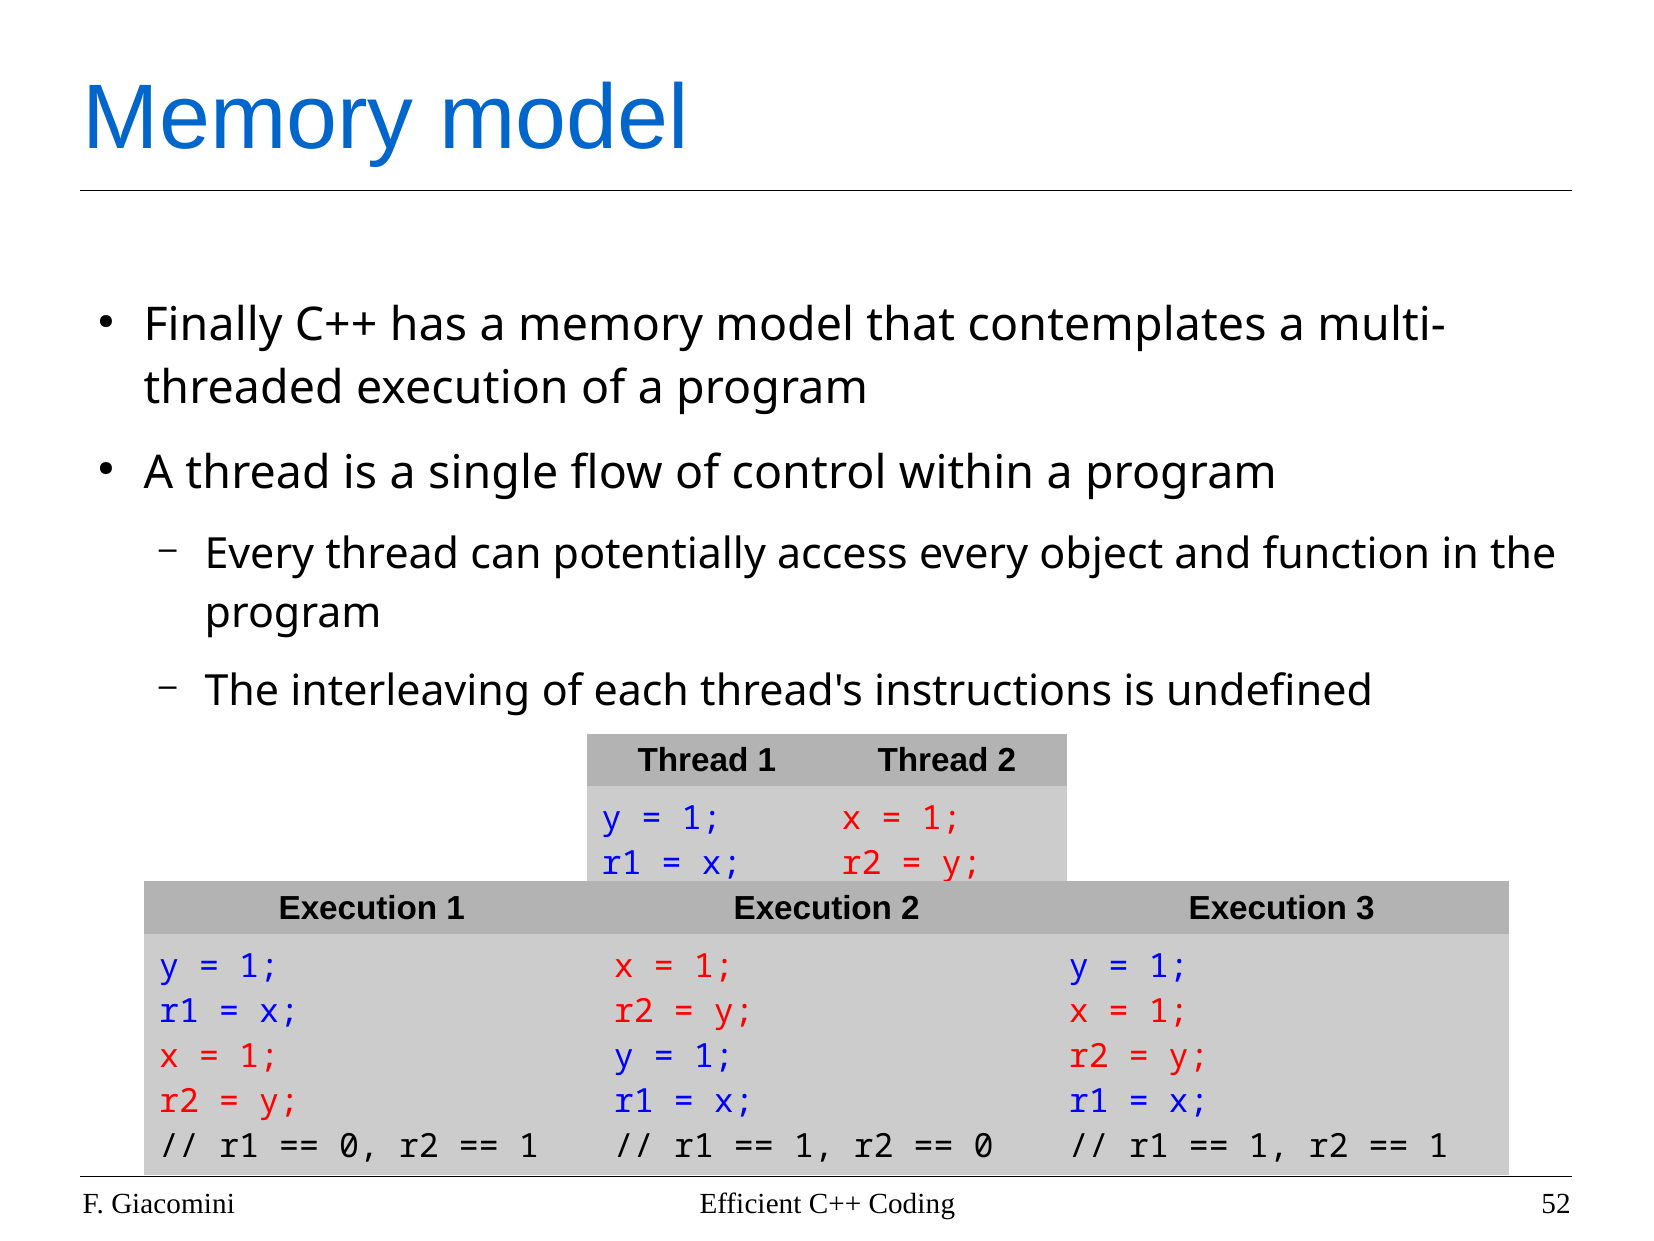

# Memory model
Finally C++ has a memory model that contemplates a multi-threaded execution of a program
A thread is a single flow of control within a program
Every thread can potentially access every object and function in the program
The interleaving of each thread's instructions is undefined
| Thread 1 | Thread 2 |
| --- | --- |
| y = 1; r1 = x; | x = 1; r2 = y; |
| Execution 1 | Execution 2 | Execution 3 |
| --- | --- | --- |
| y = 1; r1 = x; x = 1; r2 = y; // r1 == 0, r2 == 1 | x = 1; r2 = y; y = 1; r1 = x; // r1 == 1, r2 == 0 | y = 1; x = 1; r2 = y; r1 = x; // r1 == 1, r2 == 1 |
F. Giacomini
Efficient C++ Coding
52